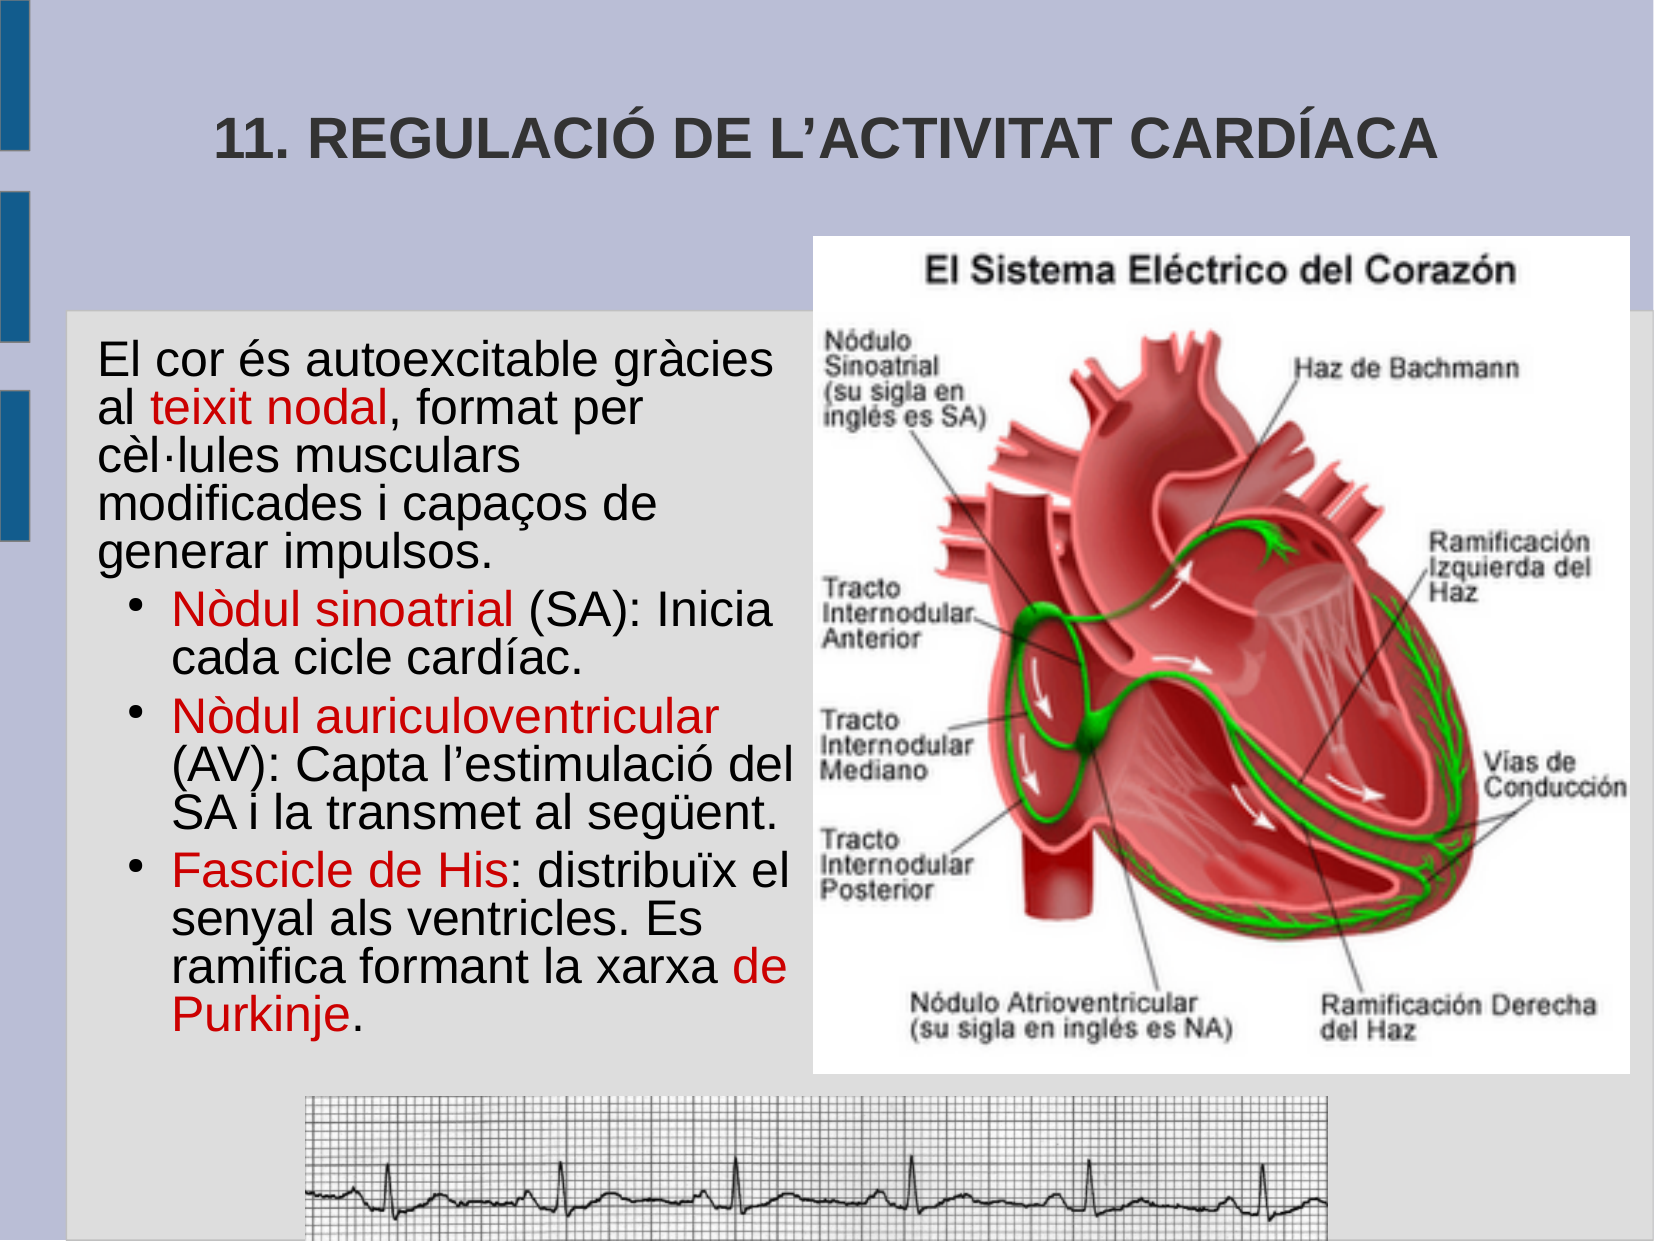

# 11. REGULACIÓ DE L’ACTIVITAT CARDÍACA
El cor és autoexcitable gràcies al teixit nodal, format per cèl·lules musculars modificades i capaços de generar impulsos.
Nòdul sinoatrial (SA): Inicia cada cicle cardíac.
Nòdul auriculoventricular (AV): Capta l’estimulació del SA i la transmet al següent.
Fascicle de His: distribuïx el senyal als ventricles. Es ramifica formant la xarxa de Purkinje.